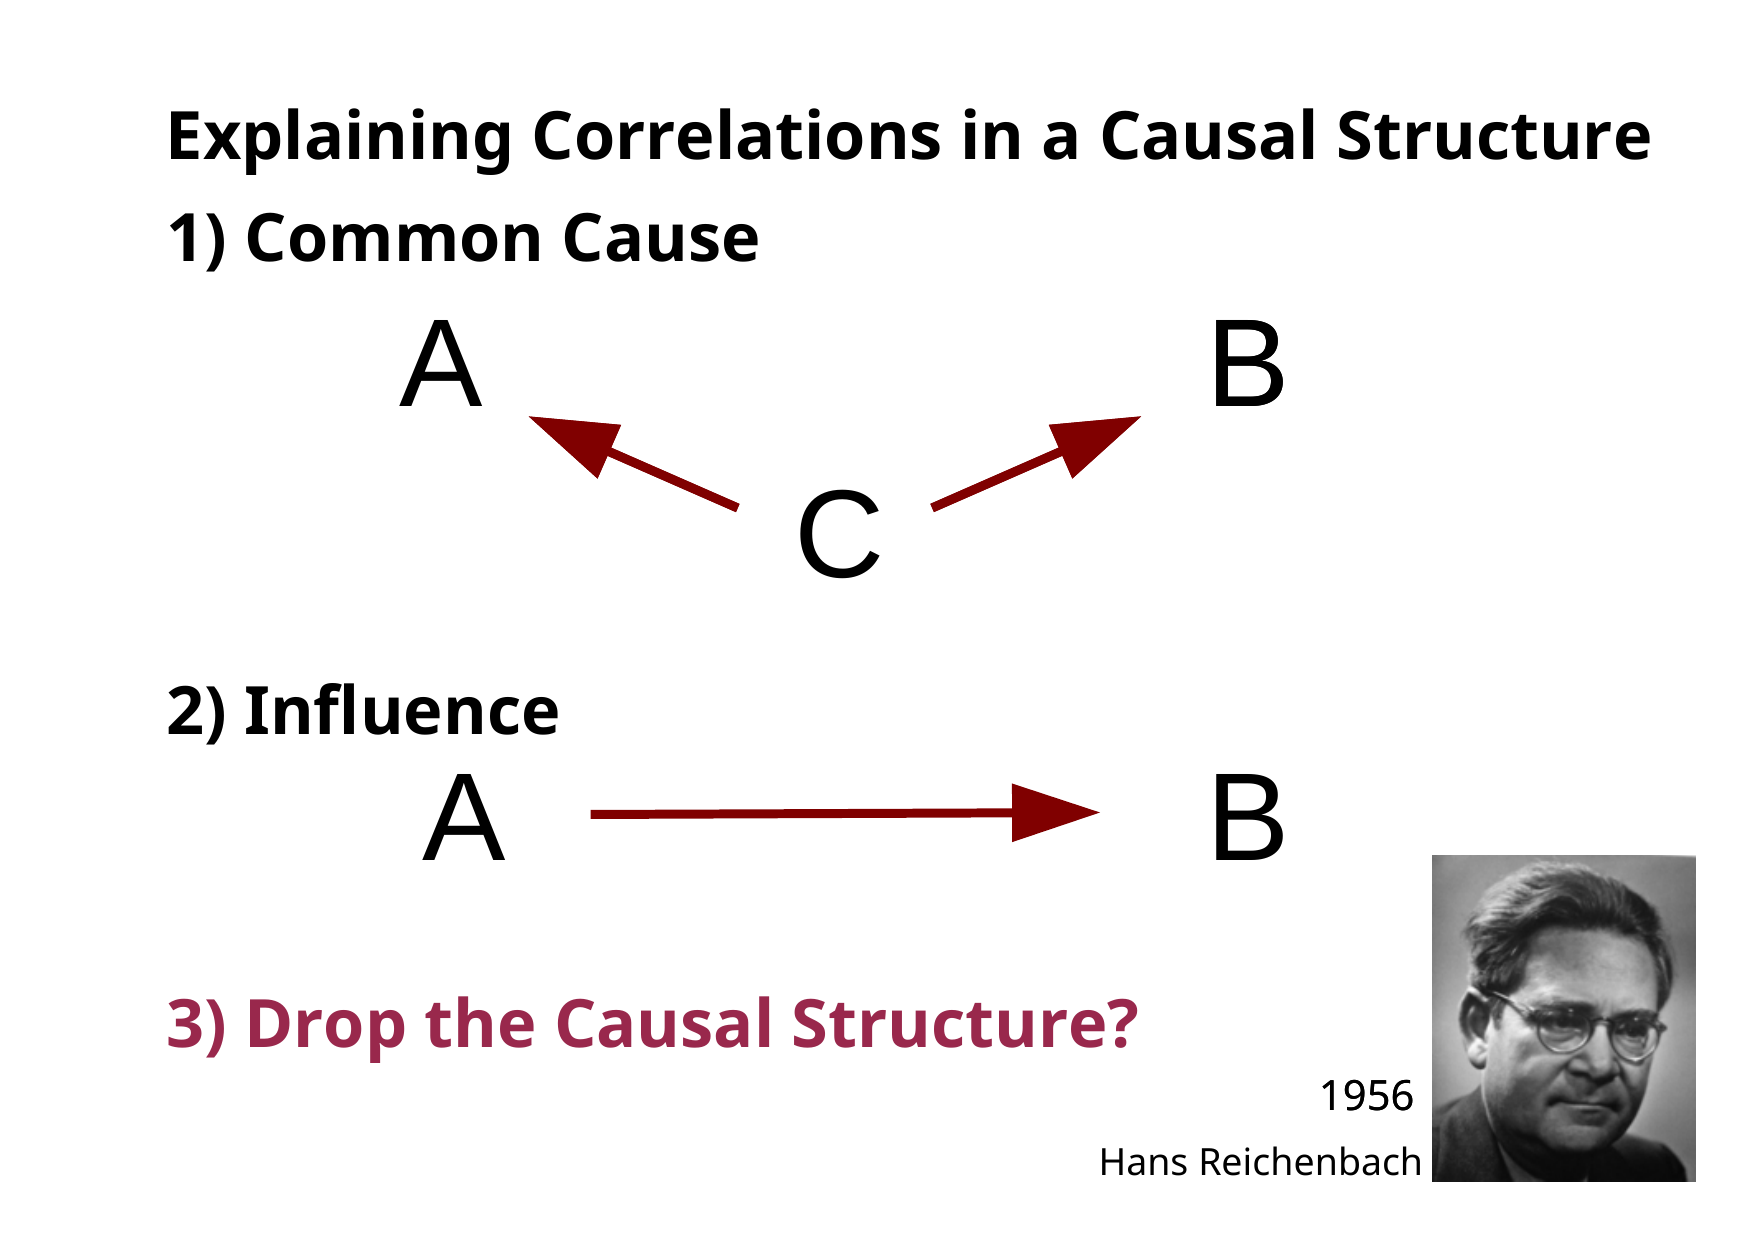

Explaining Correlations in a Causal Structure
1) Common Cause
A
B
B
C
2) Influence
A
B
3) Drop the Causal Structure?
1956
1956
Hans Reichenbach